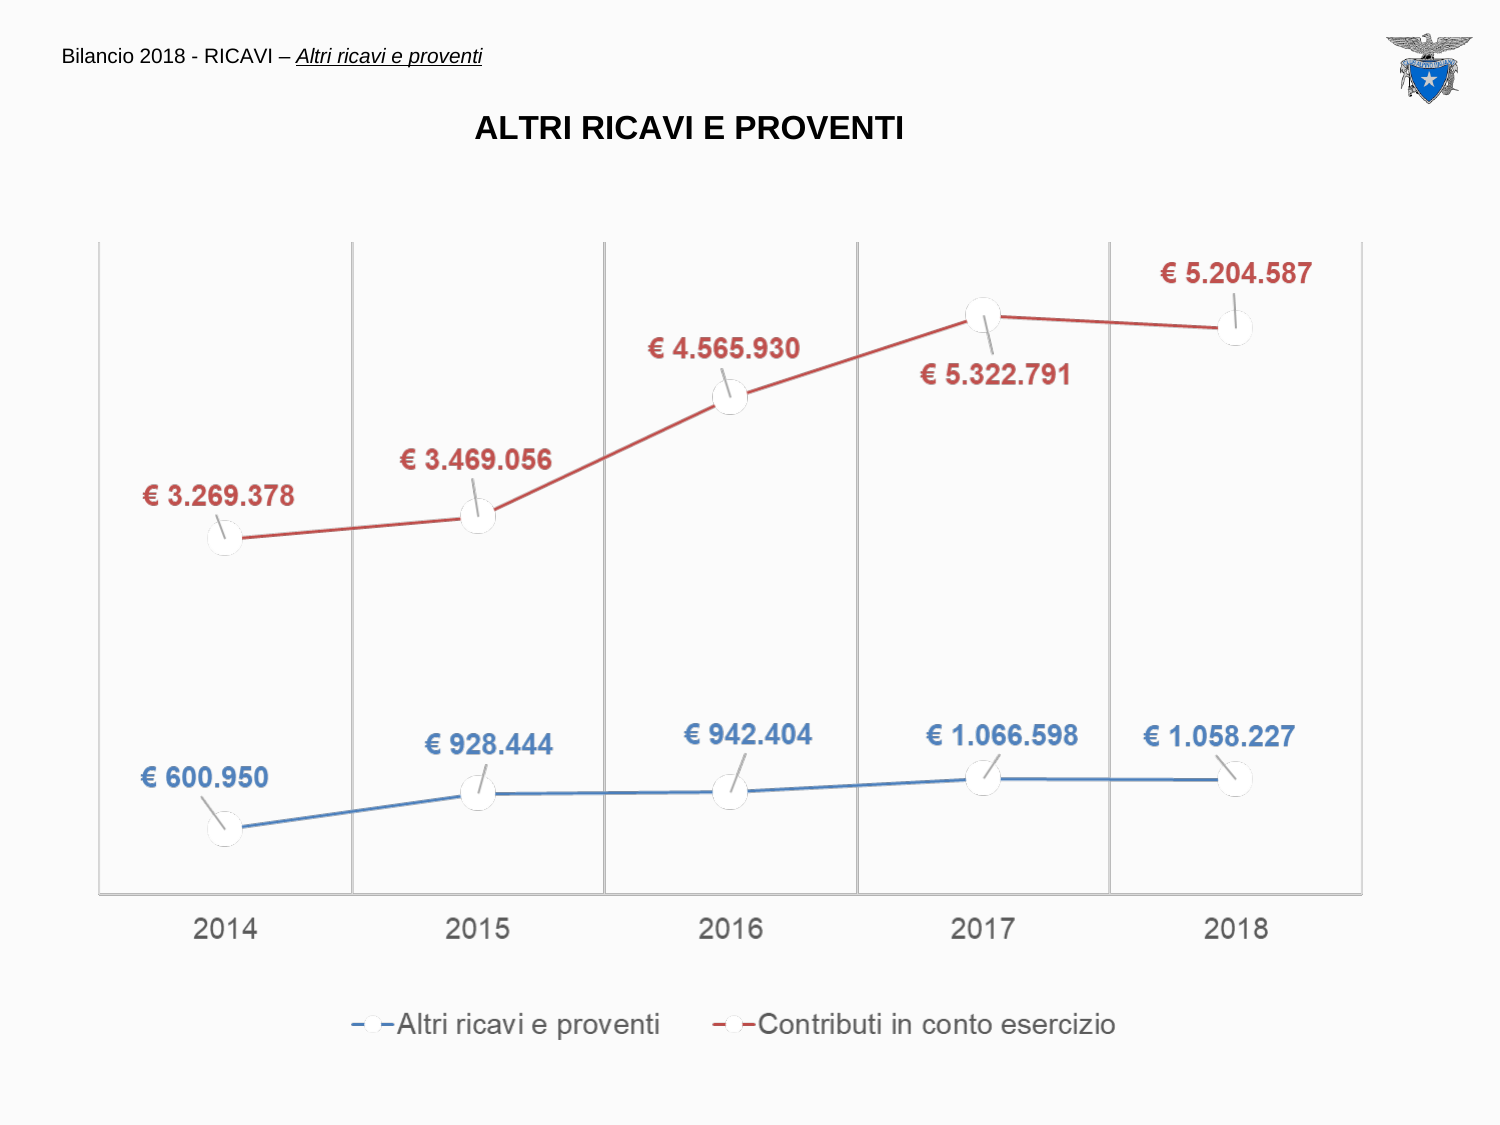

Bilancio 2018 - RICAVI – Altri ricavi e proventi
ALTRI RICAVI E PROVENTI